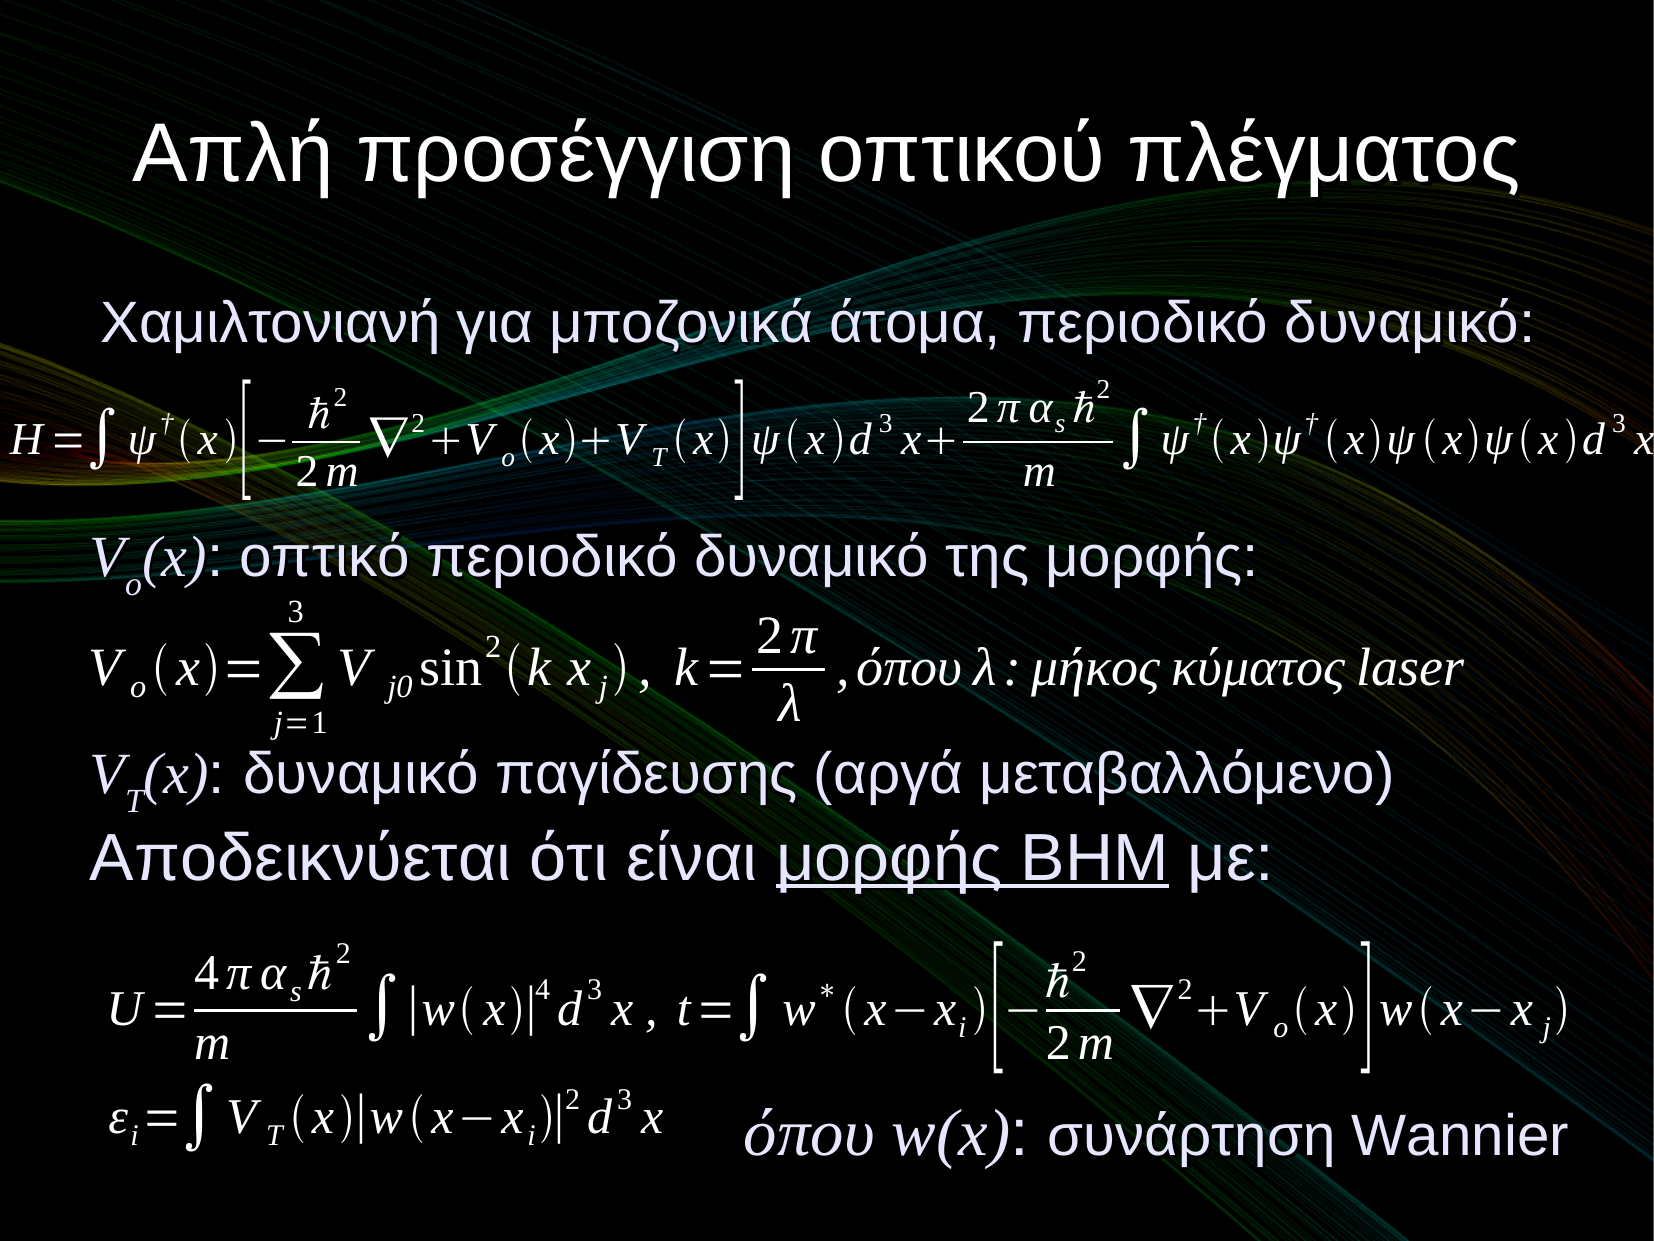

# Απλή προσέγγιση οπτικού πλέγματος
Χαμιλτονιανή για μποζονικά άτομα, περιοδικό δυναμικό:
Vo(x): οπτικό περιοδικό δυναμικό της μορφής:
VT(x): δυναμικό παγίδευσης (αργά μεταβαλλόμενο)
Αποδεικνύεται ότι είναι μορφής BHM με:
 όπου w(x): συνάρτηση Wannier